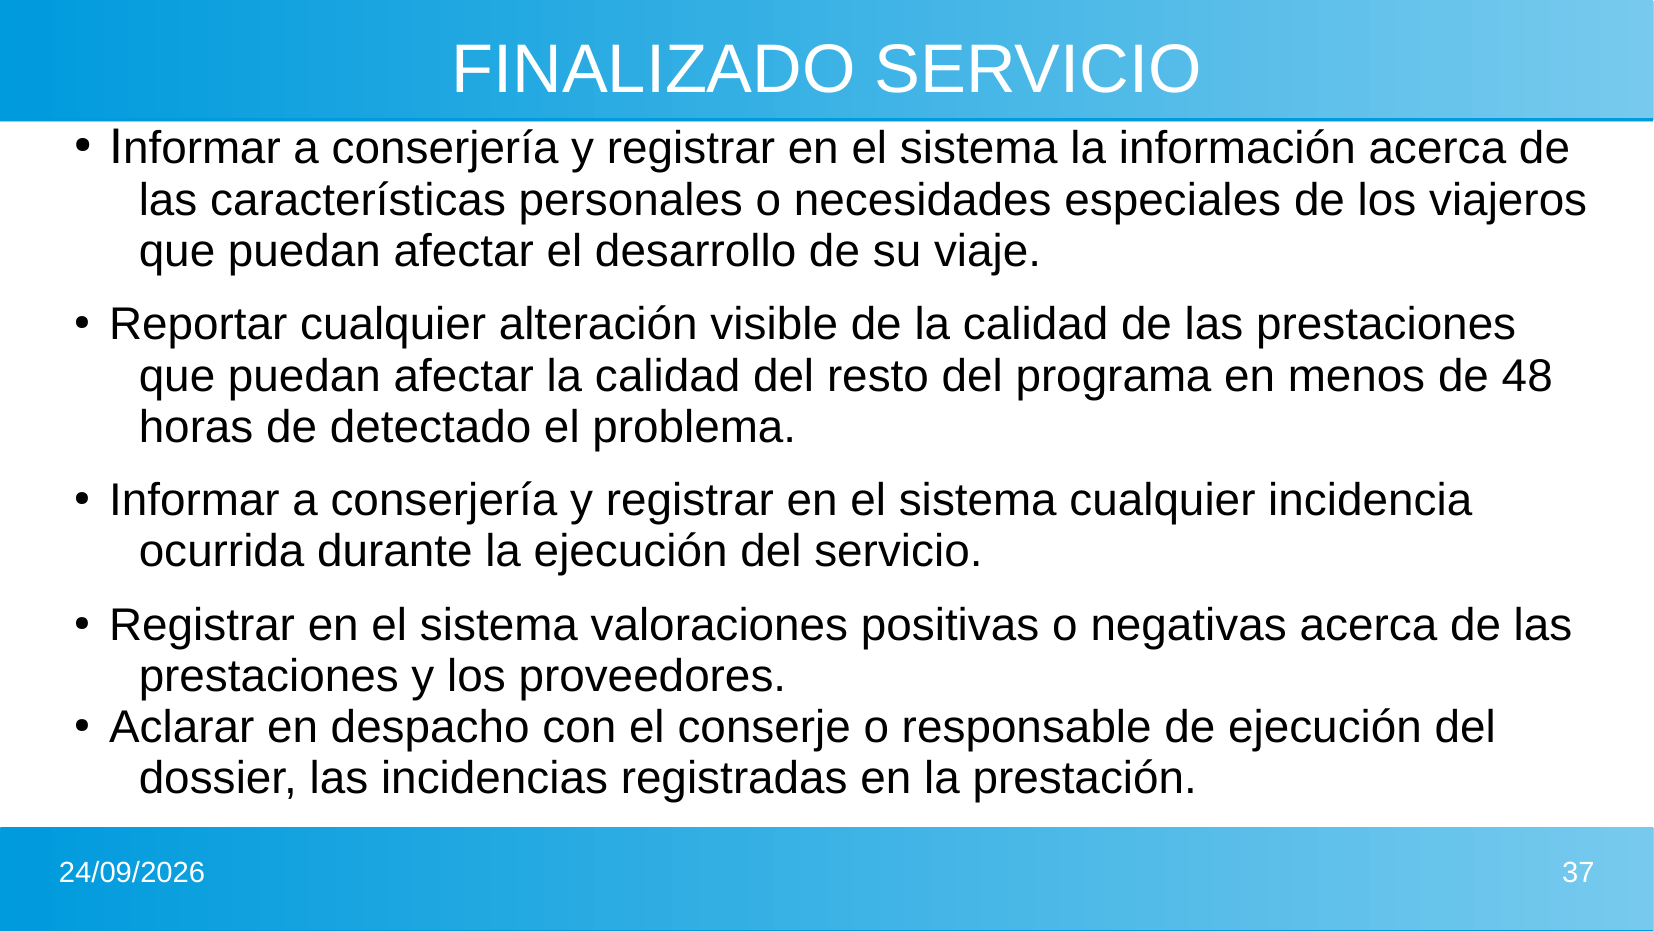

# FINALIZADO SERVICIO
Informar a conserjería y registrar en el sistema la información acerca de las características personales o necesidades especiales de los viajeros que puedan afectar el desarrollo de su viaje.
Reportar cualquier alteración visible de la calidad de las prestaciones que puedan afectar la calidad del resto del programa en menos de 48 horas de detectado el problema.
Informar a conserjería y registrar en el sistema cualquier incidencia ocurrida durante la ejecución del servicio.
Registrar en el sistema valoraciones positivas o negativas acerca de las prestaciones y los proveedores.
Aclarar en despacho con el conserje o responsable de ejecución del dossier, las incidencias registradas en la prestación.
37